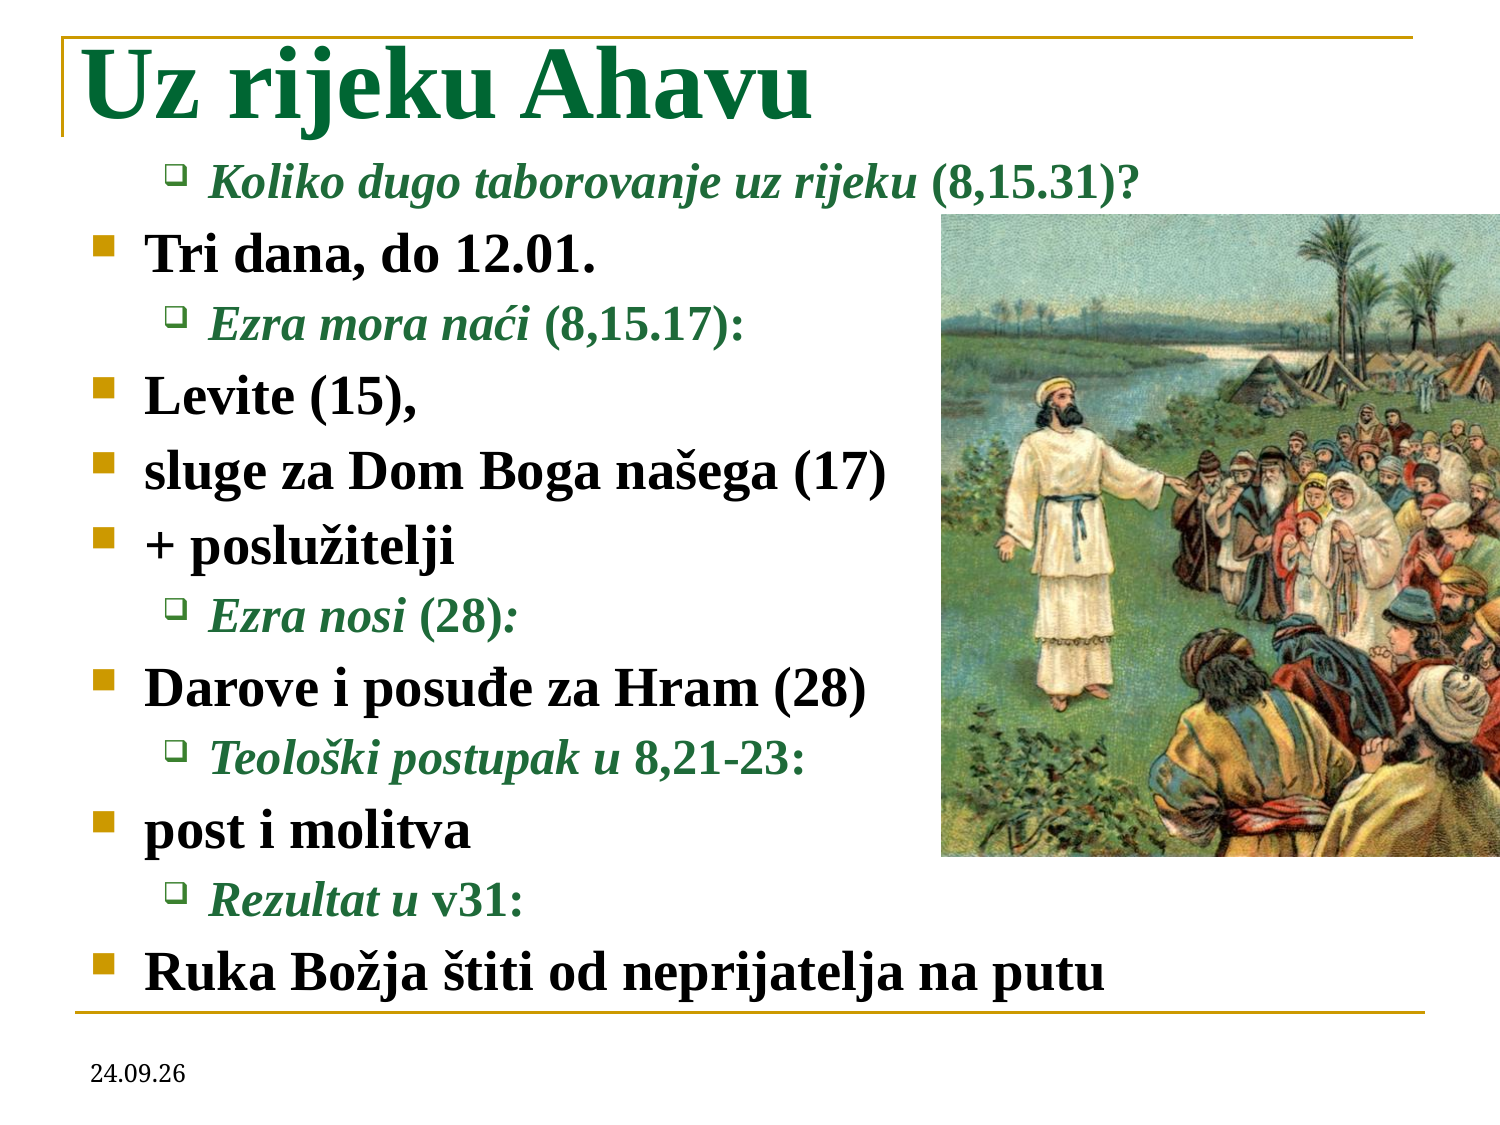

# Uz rijeku Ahavu
Koliko dugo taborovanje uz rijeku (8,15.31)?
Tri dana, do 12.01.
Ezra mora naći (8,15.17):
Levite (15),
sluge za Dom Boga našega (17)
+ poslužitelji
Ezra nosi (28):
Darove i posuđe za Hram (28)
Teološki postupak u 8,21-23:
post i molitva
Rezultat u v31:
Ruka Božja štiti od neprijatelja na putu